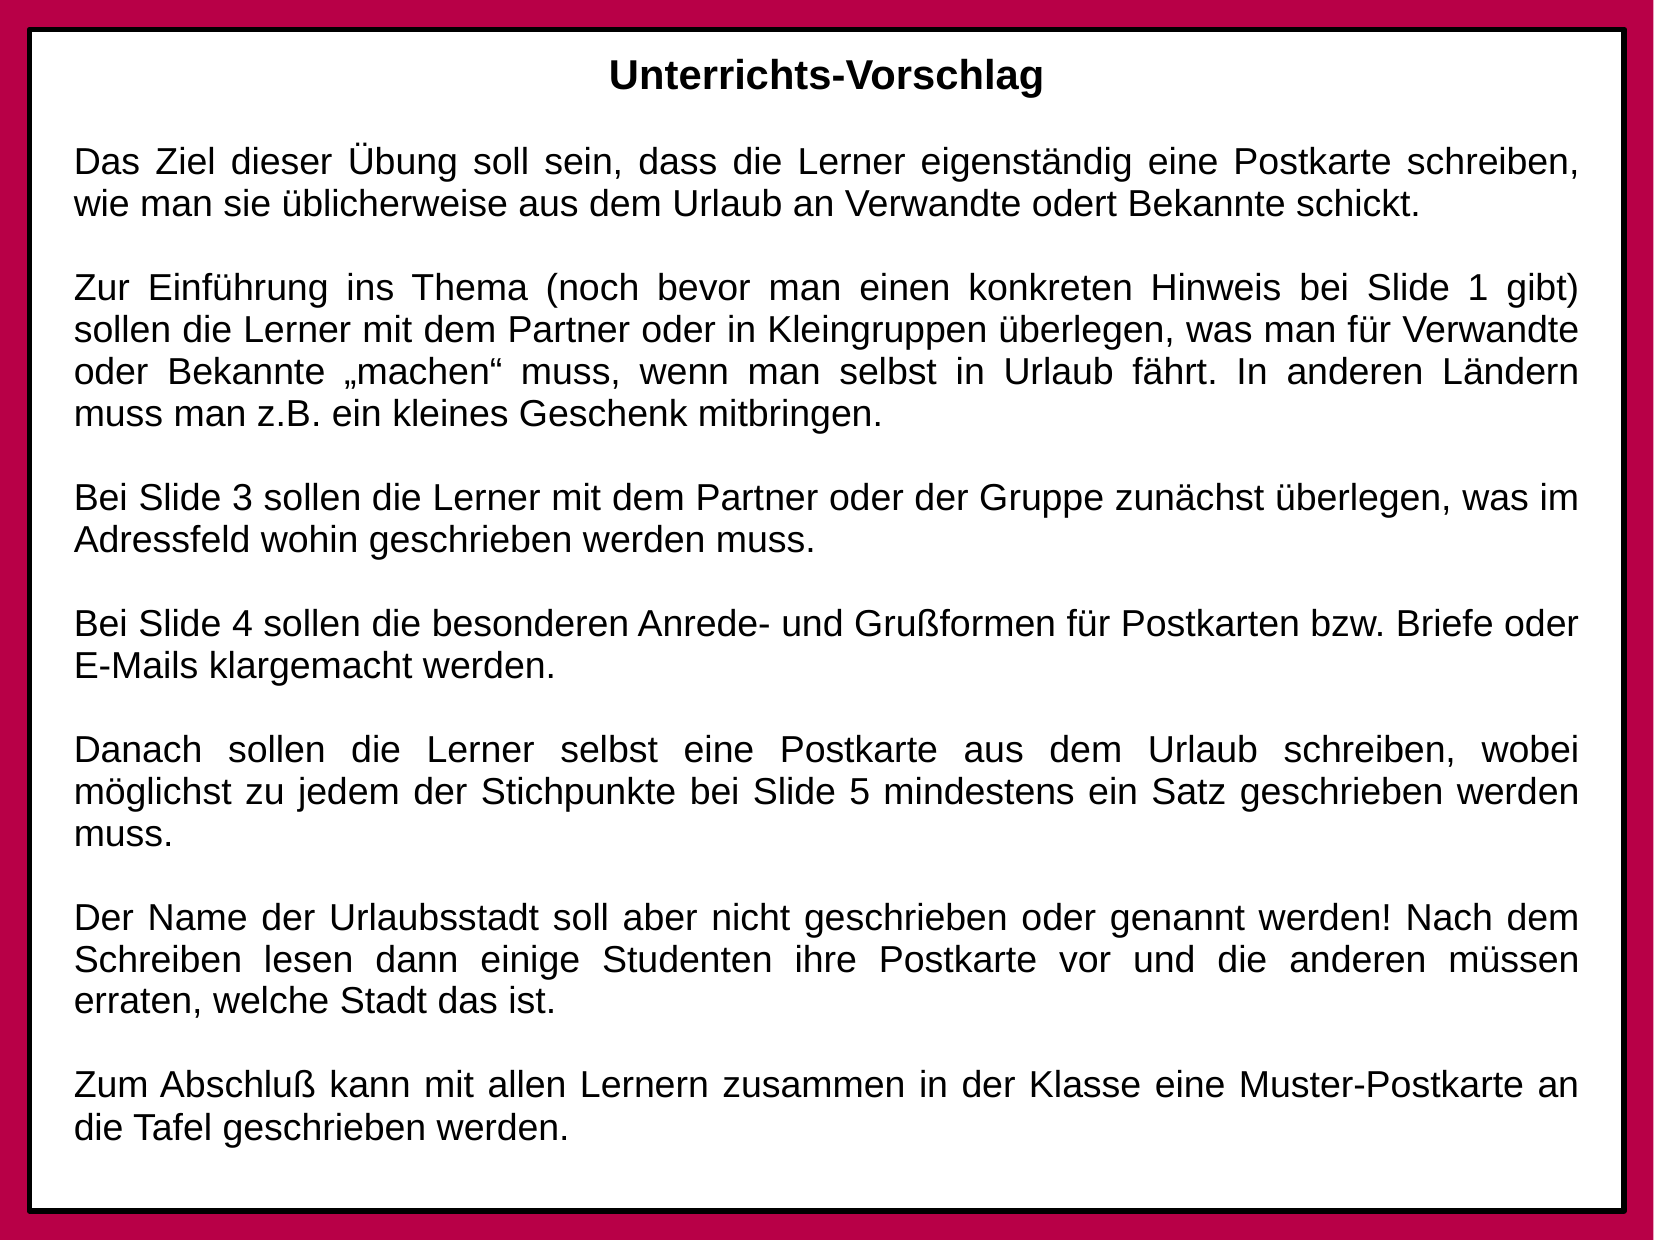

Unterrichts-Vorschlag
Das Ziel dieser Übung soll sein, dass die Lerner eigenständig eine Postkarte schreiben, wie man sie üblicherweise aus dem Urlaub an Verwandte odert Bekannte schickt.
Zur Einführung ins Thema (noch bevor man einen konkreten Hinweis bei Slide 1 gibt) sollen die Lerner mit dem Partner oder in Kleingruppen überlegen, was man für Verwandte oder Bekannte „machen“ muss, wenn man selbst in Urlaub fährt. In anderen Ländern muss man z.B. ein kleines Geschenk mitbringen.
Bei Slide 3 sollen die Lerner mit dem Partner oder der Gruppe zunächst überlegen, was im Adressfeld wohin geschrieben werden muss.
Bei Slide 4 sollen die besonderen Anrede- und Grußformen für Postkarten bzw. Briefe oder E-Mails klargemacht werden.
Danach sollen die Lerner selbst eine Postkarte aus dem Urlaub schreiben, wobei möglichst zu jedem der Stichpunkte bei Slide 5 mindestens ein Satz geschrieben werden muss.
Der Name der Urlaubsstadt soll aber nicht geschrieben oder genannt werden! Nach dem Schreiben lesen dann einige Studenten ihre Postkarte vor und die anderen müssen erraten, welche Stadt das ist.
Zum Abschluß kann mit allen Lernern zusammen in der Klasse eine Muster-Postkarte an die Tafel geschrieben werden.